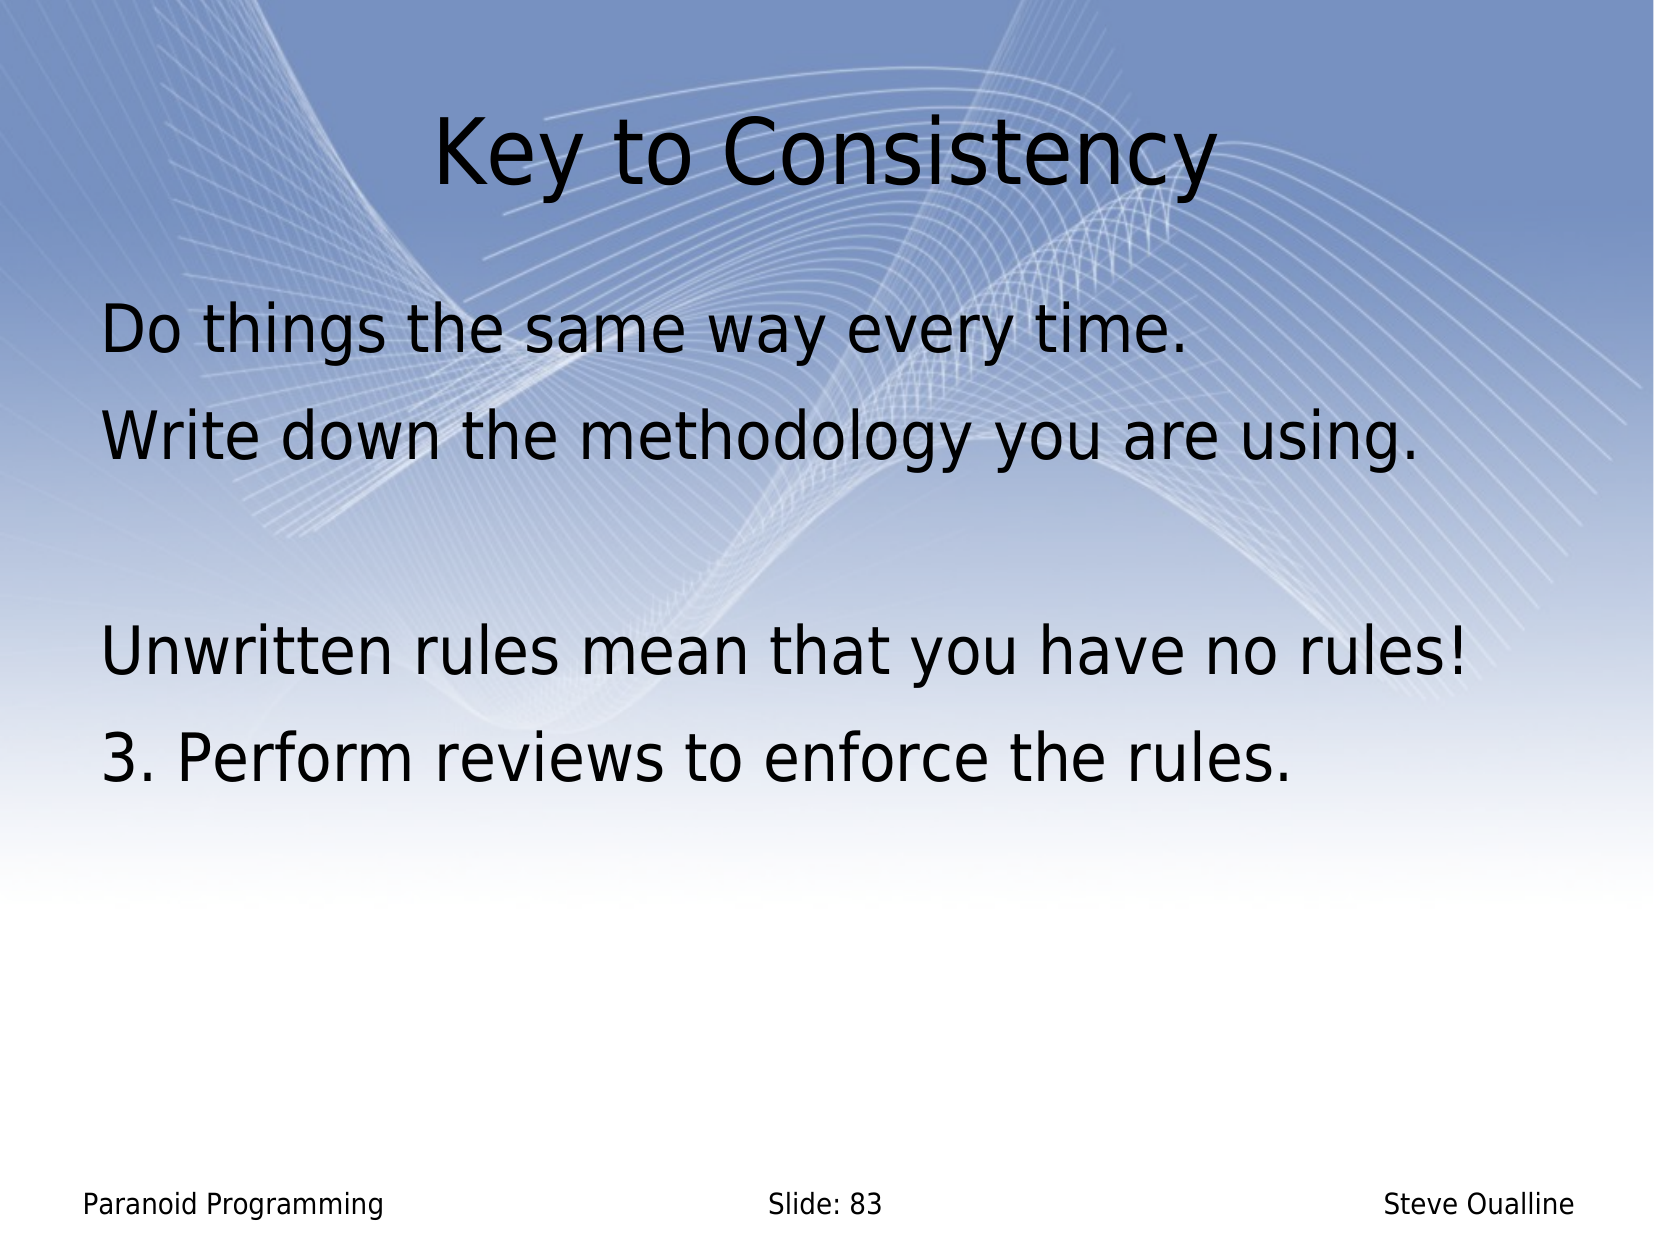

# Key to Consistency
Do things the same way every time.
Write down the methodology you are using.
Unwritten rules mean that you have no rules!
3. Perform reviews to enforce the rules.
Paranoid Programming
Steve Oualline
83